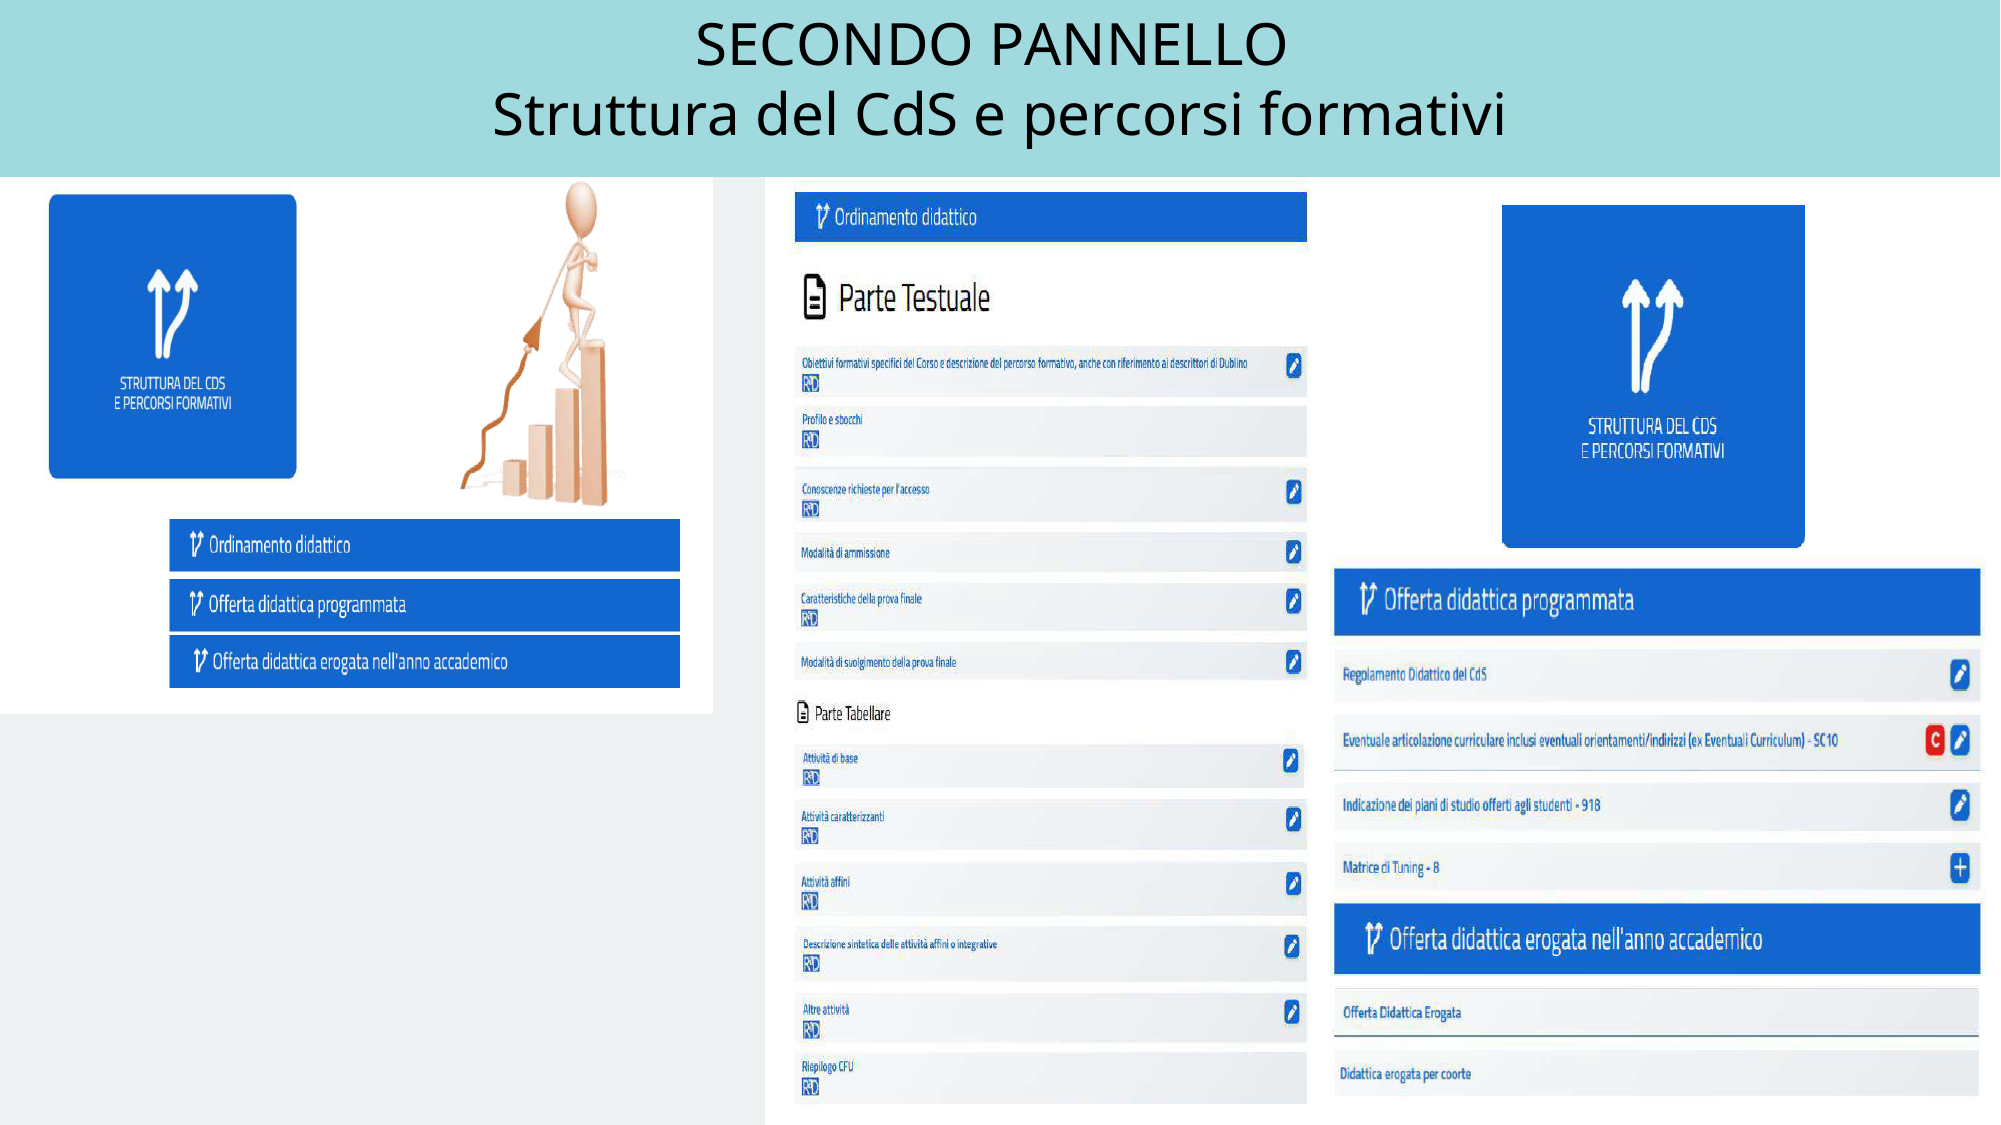

SECONDO PANNELLO
Struttura del CdS e percorsi formativi
#